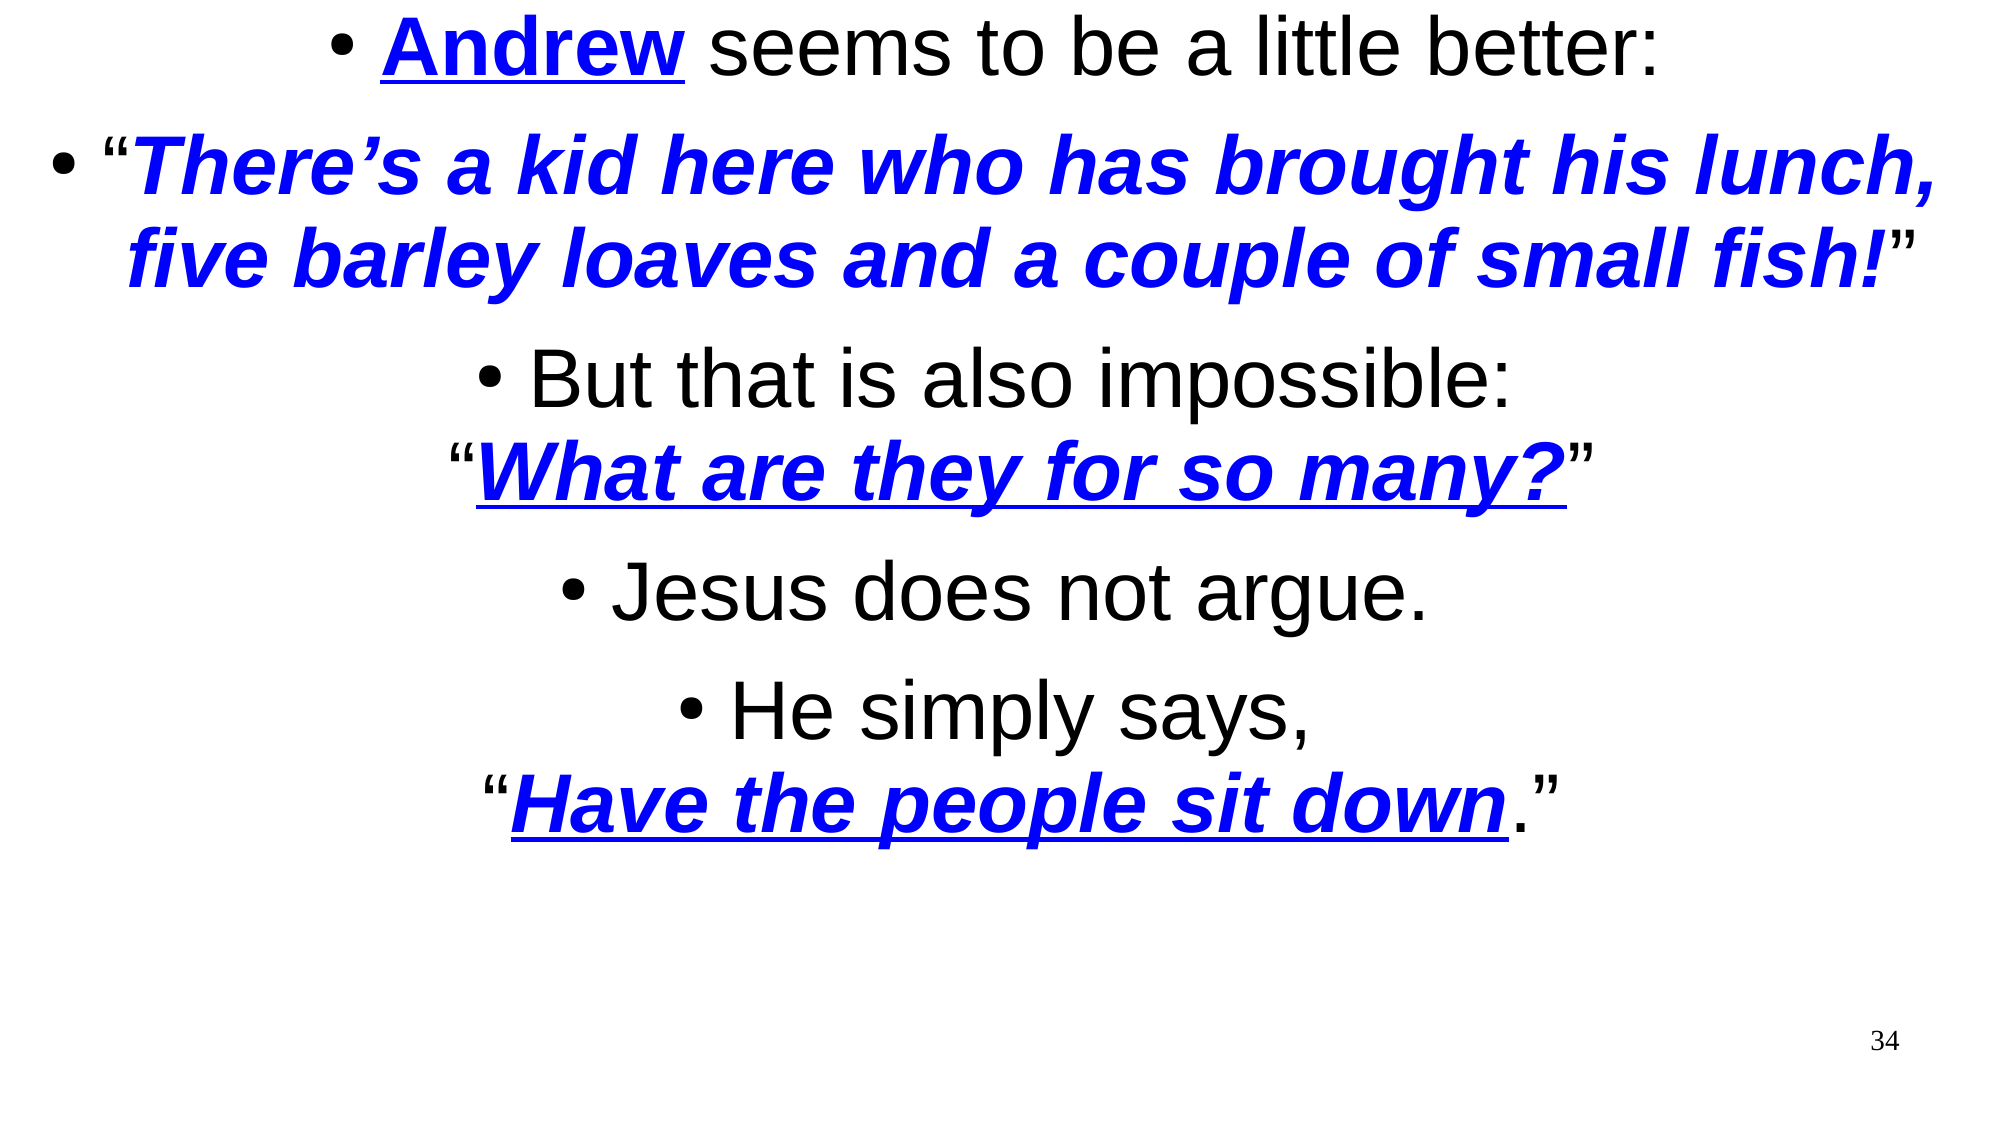

# Andrew seems to be a little better:
“There’s a kid here who has brought his lunch,
five barley loaves and a couple of small fish!”
But that is also impossible: 
“What are they for so many?”
Jesus does not argue.
He simply says, 
“Have the people sit down.”
34